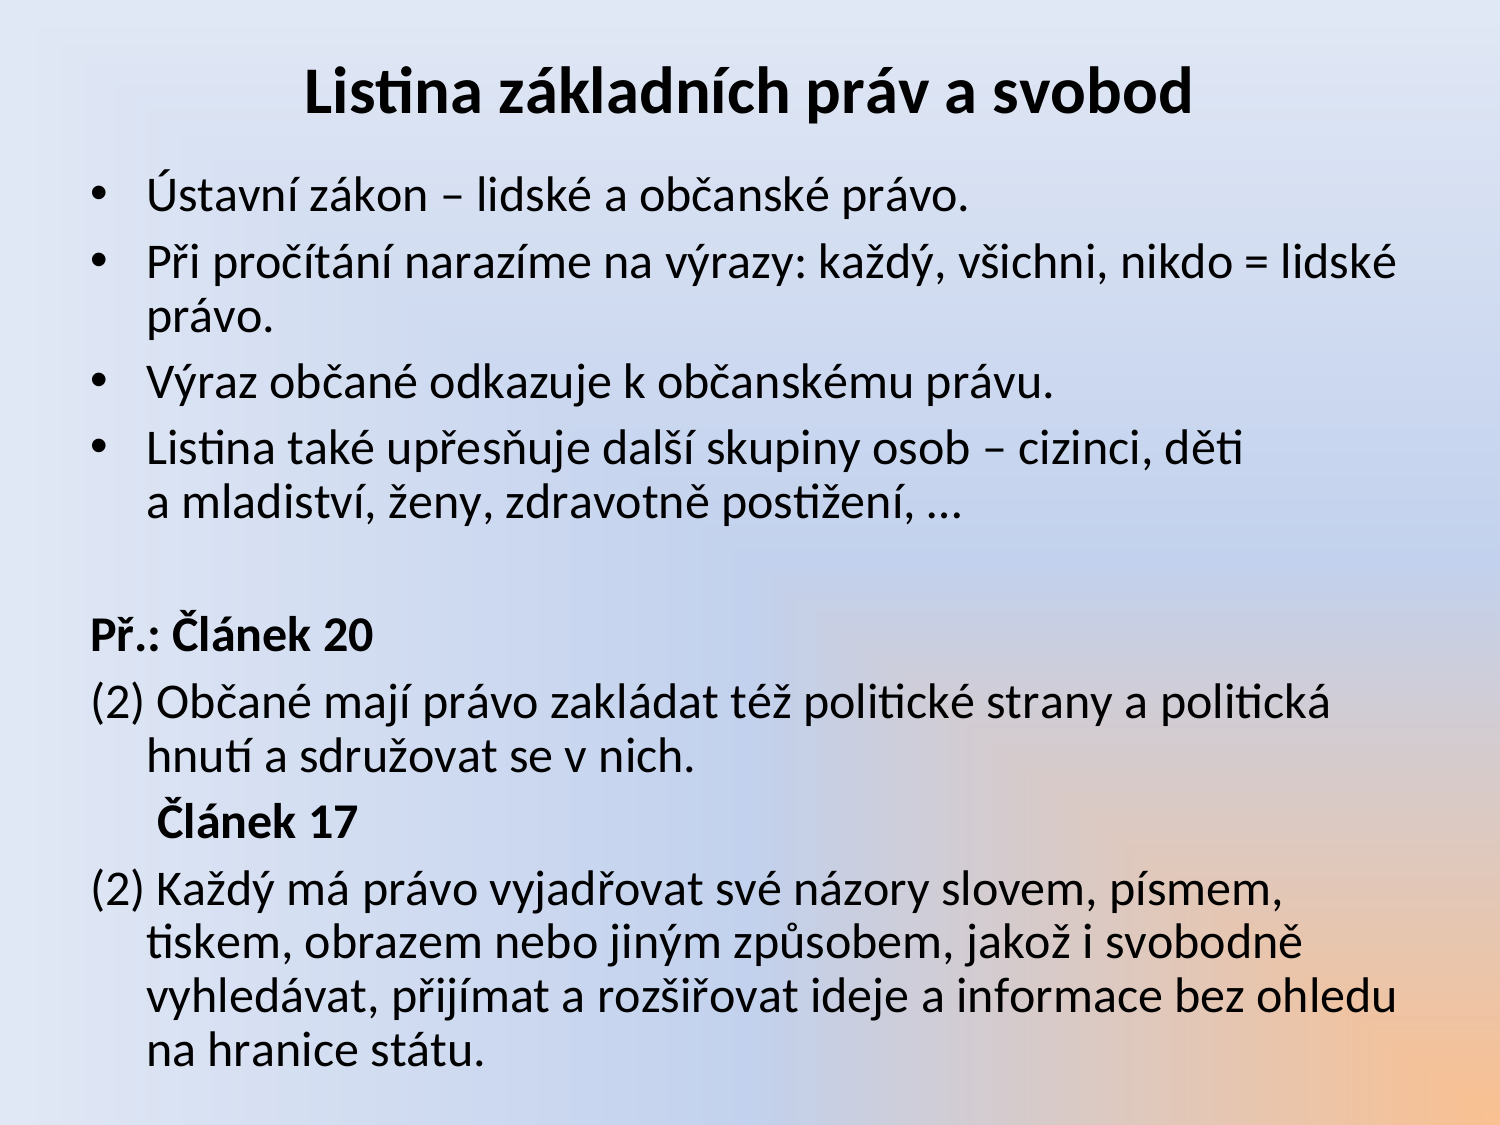

# Listina základních práv a svobod
Ústavní zákon – lidské a občanské právo.
Při pročítání narazíme na výrazy: každý, všichni, nikdo = lidské právo.
Výraz občané odkazuje k občanskému právu.
Listina také upřesňuje další skupiny osob – cizinci, děti
a mladiství, ženy, zdravotně postižení, …
Př.: Článek 20
(2) Občané mají právo zakládat též politické strany a politická hnutí a sdružovat se v nich.
 Článek 17
(2) Každý má právo vyjadřovat své názory slovem, písmem, tiskem, obrazem nebo jiným způsobem, jakož i svobodně vyhledávat, přijímat a rozšiřovat ideje a informace bez ohledu na hranice státu.